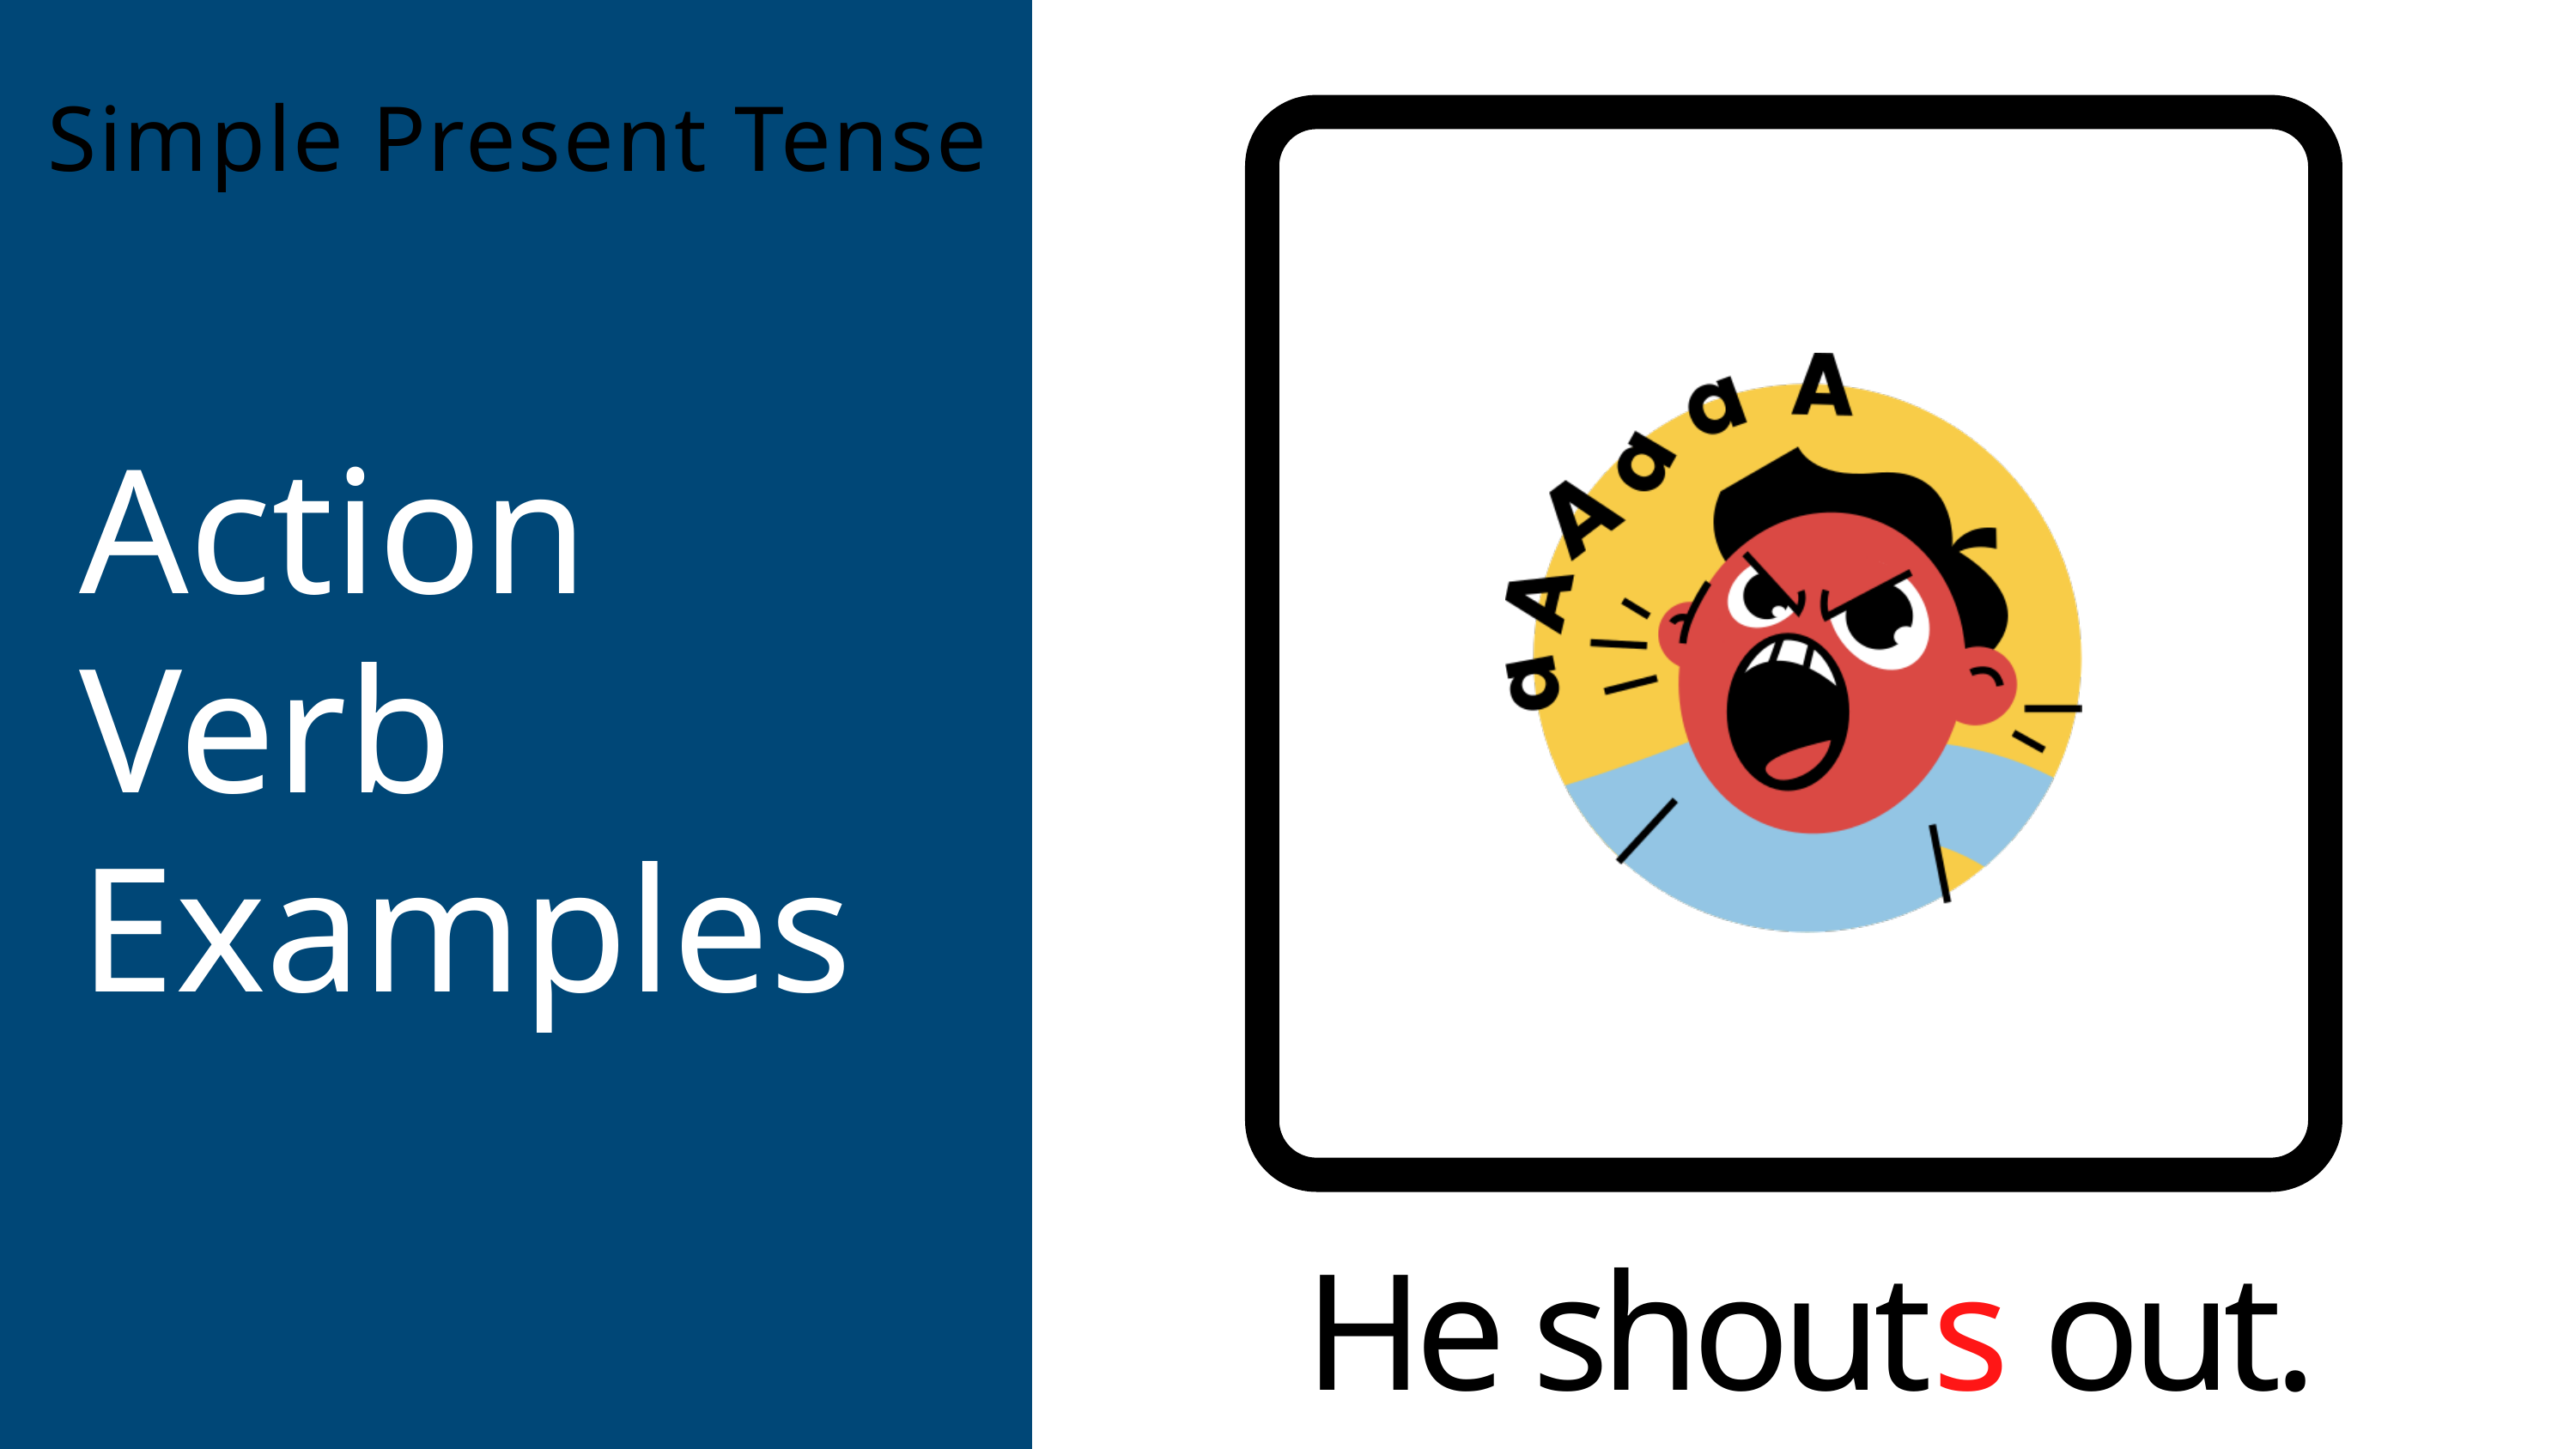

Simple Present Tense
Action Verb Examples
He shouts out.